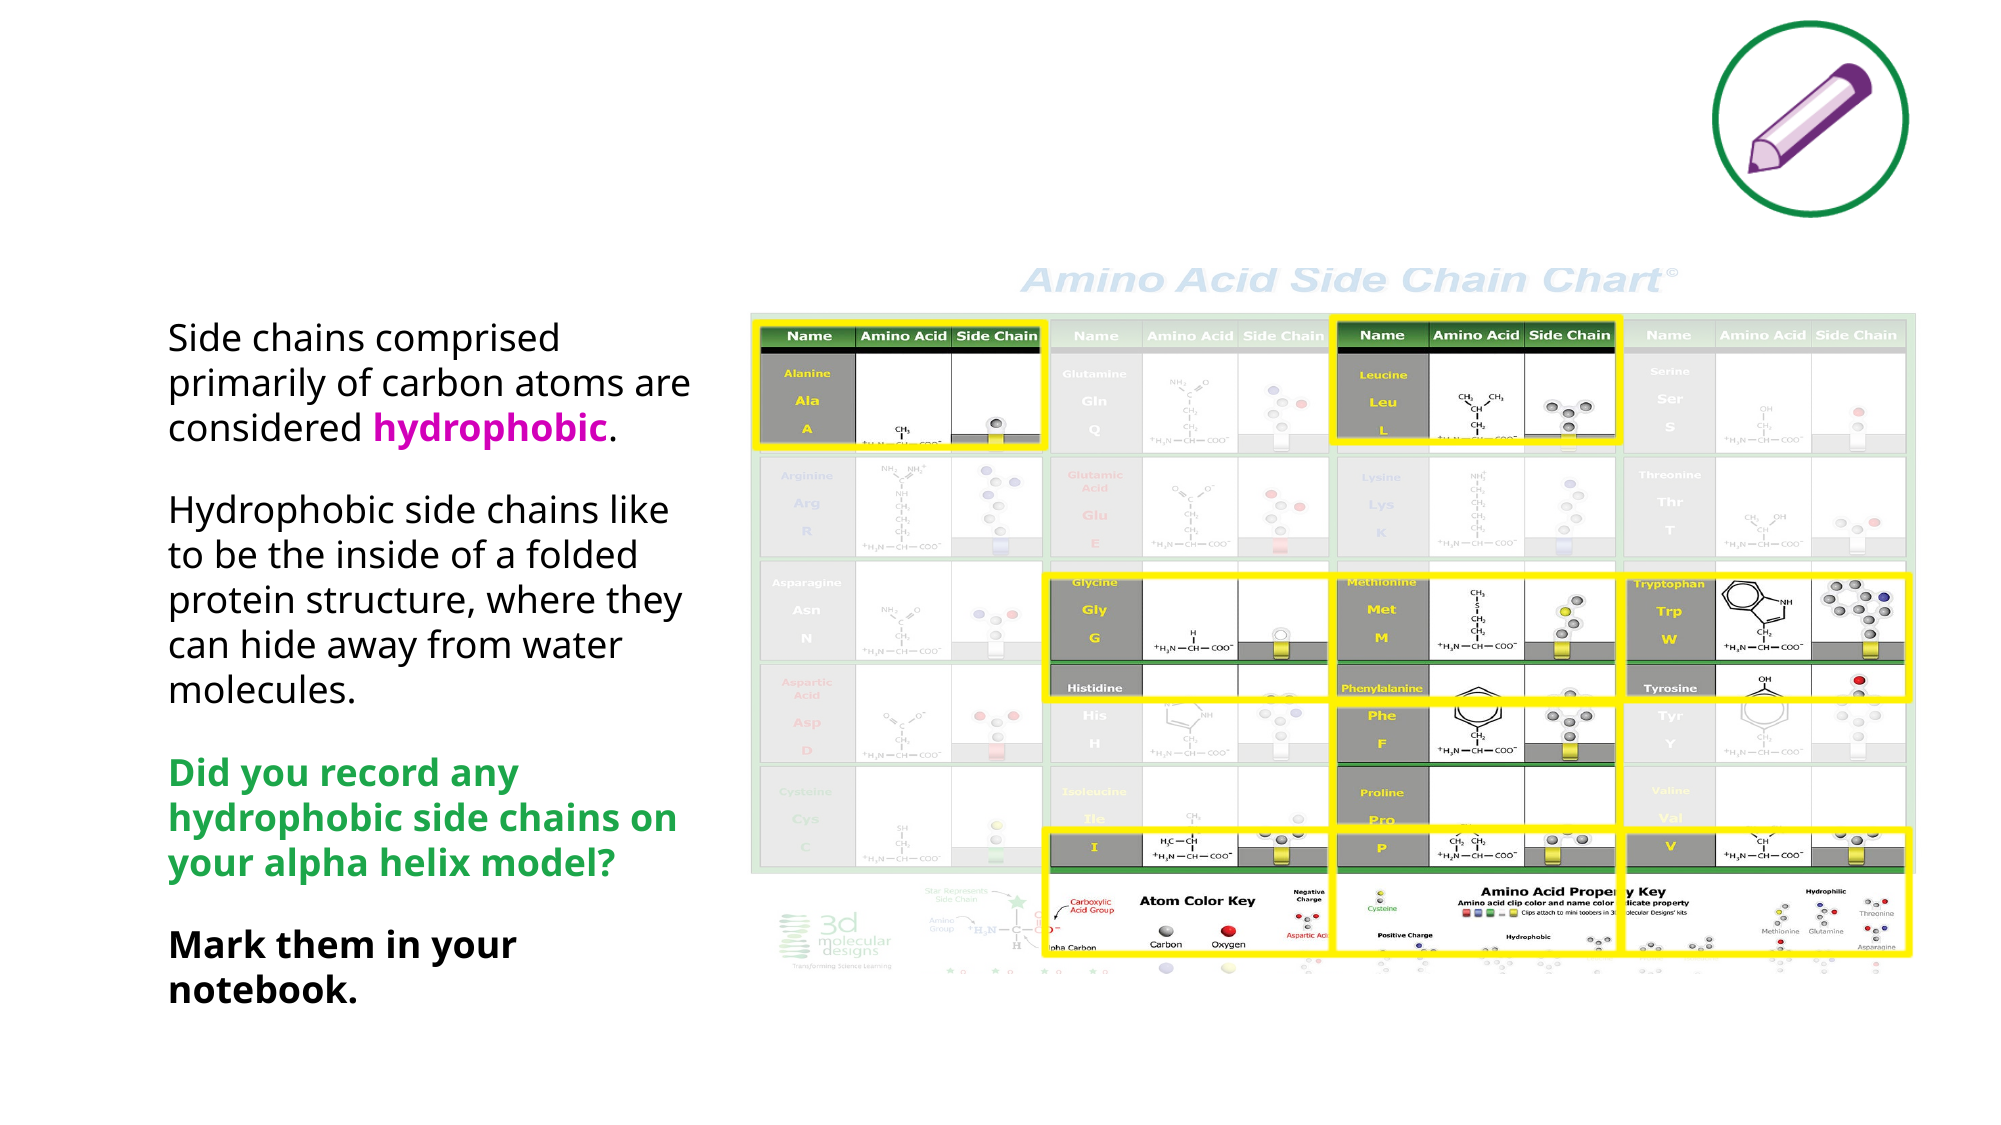

Hydrophobic Amino Acid Sidechains
Side chains comprised primarily of carbon atoms are considered hydrophobic.
Hydrophobic side chains like to be the inside of a folded protein structure, where they can hide away from water molecules.
Did you record any hydrophobic side chains on your alpha helix model?
Mark them in your notebook.